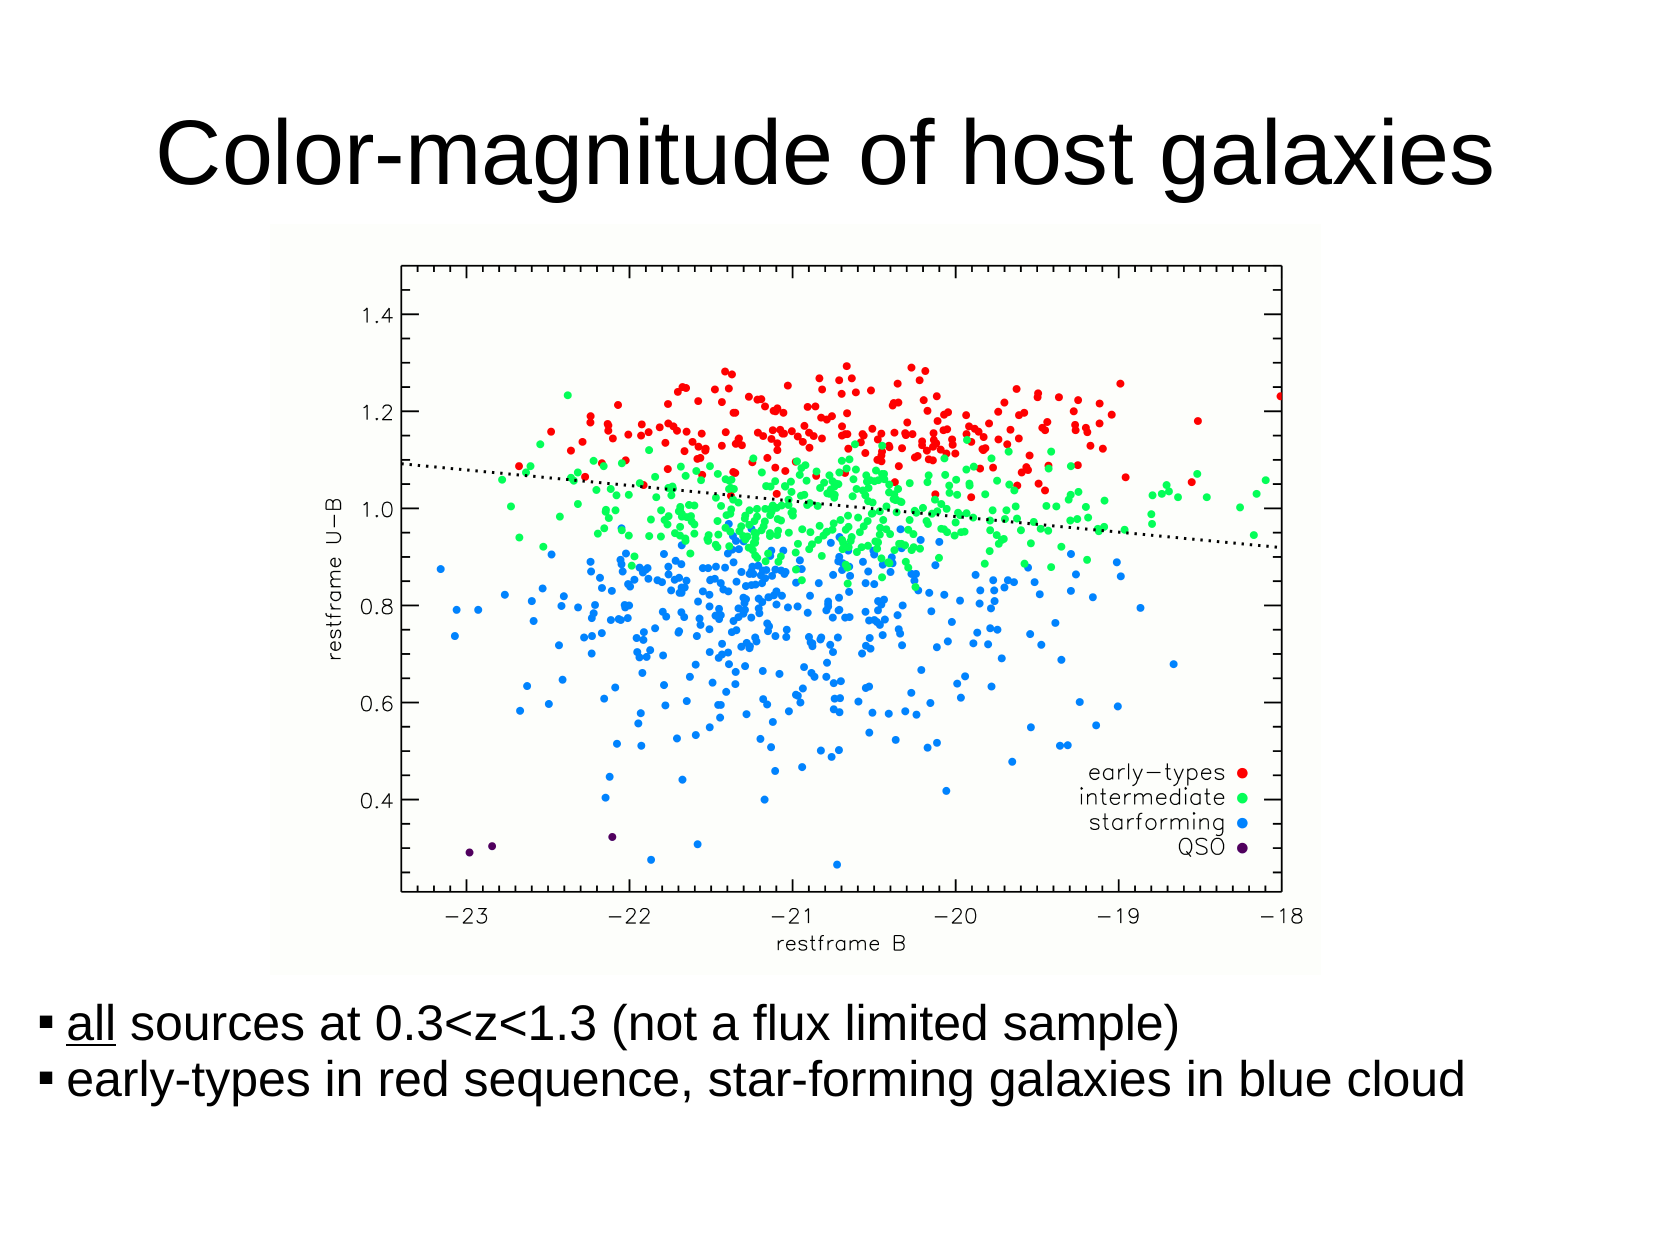

# Color-magnitude of host galaxies
 all sources at 0.3<z<1.3 (not a flux limited sample)
 early-types in red sequence, star-forming galaxies in blue cloud